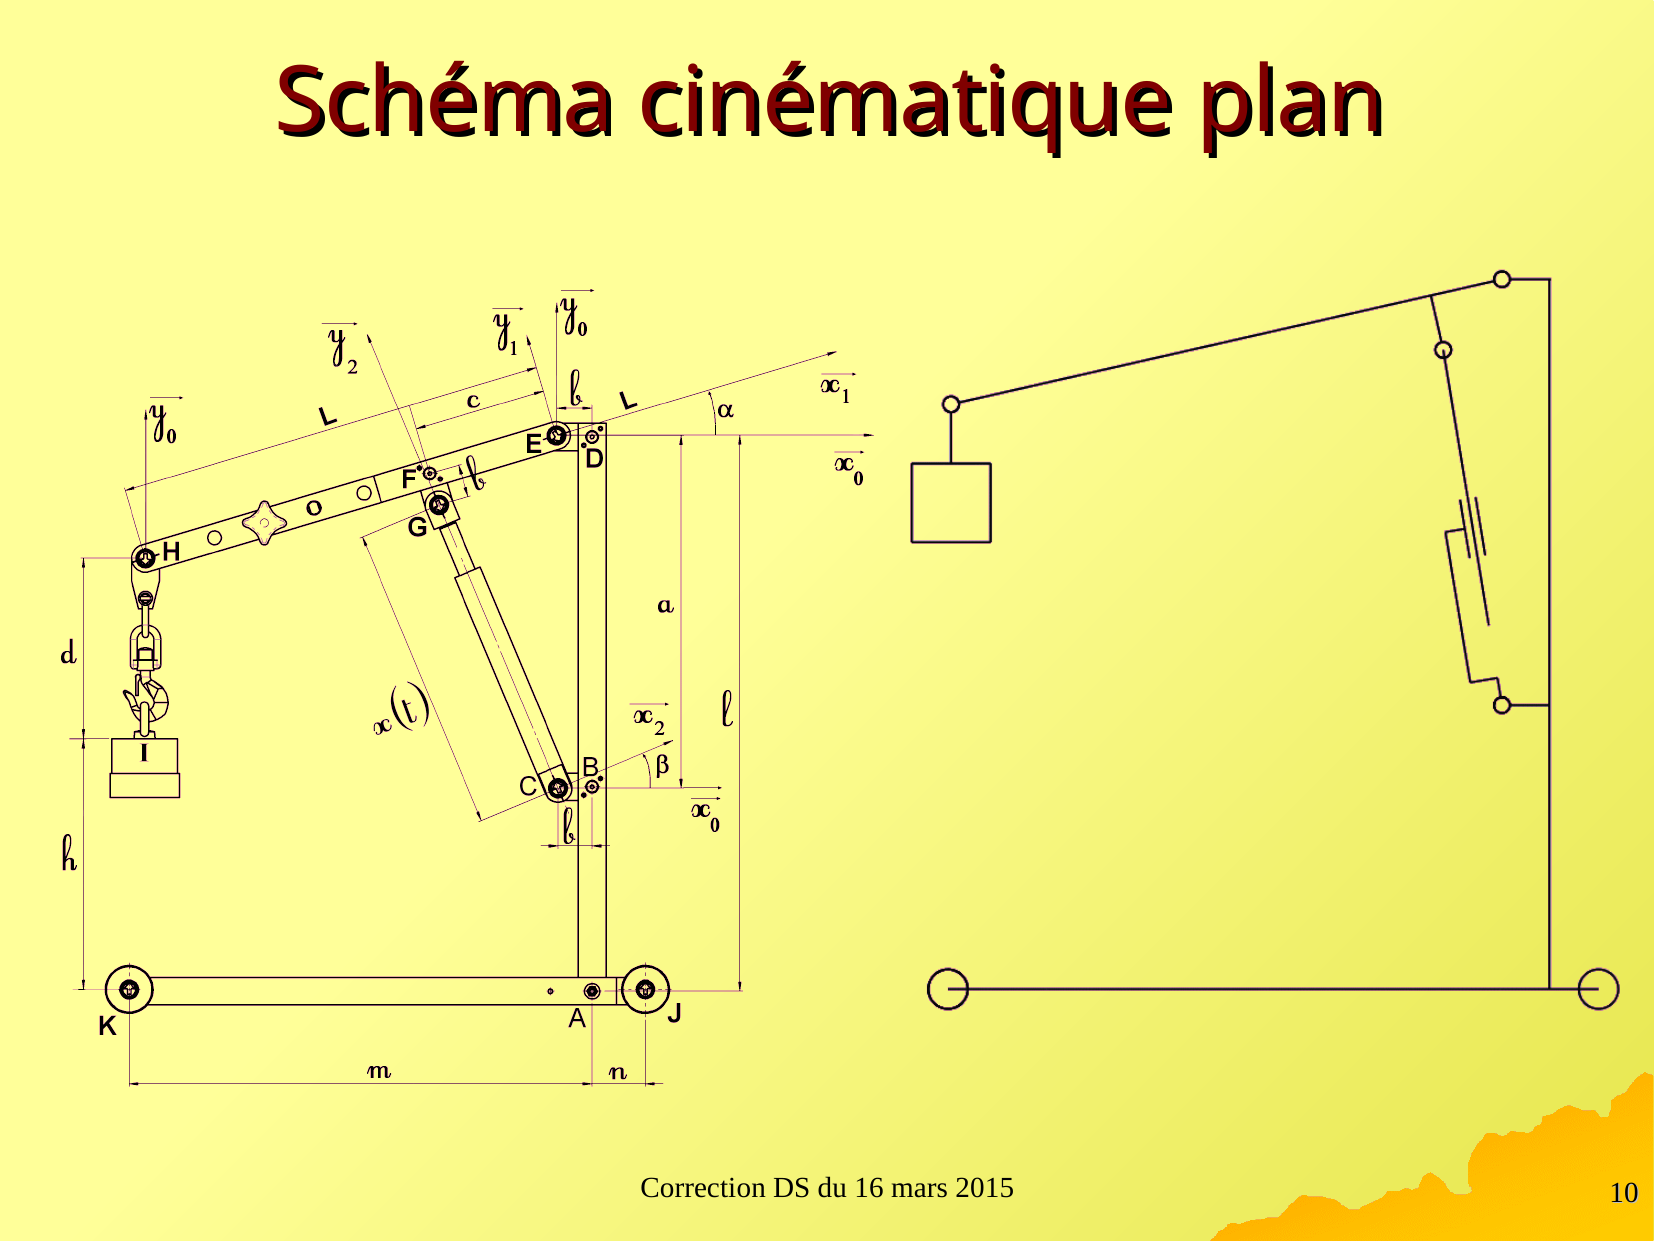

# Schéma cinématique plan
Correction DS du 16 mars 2015